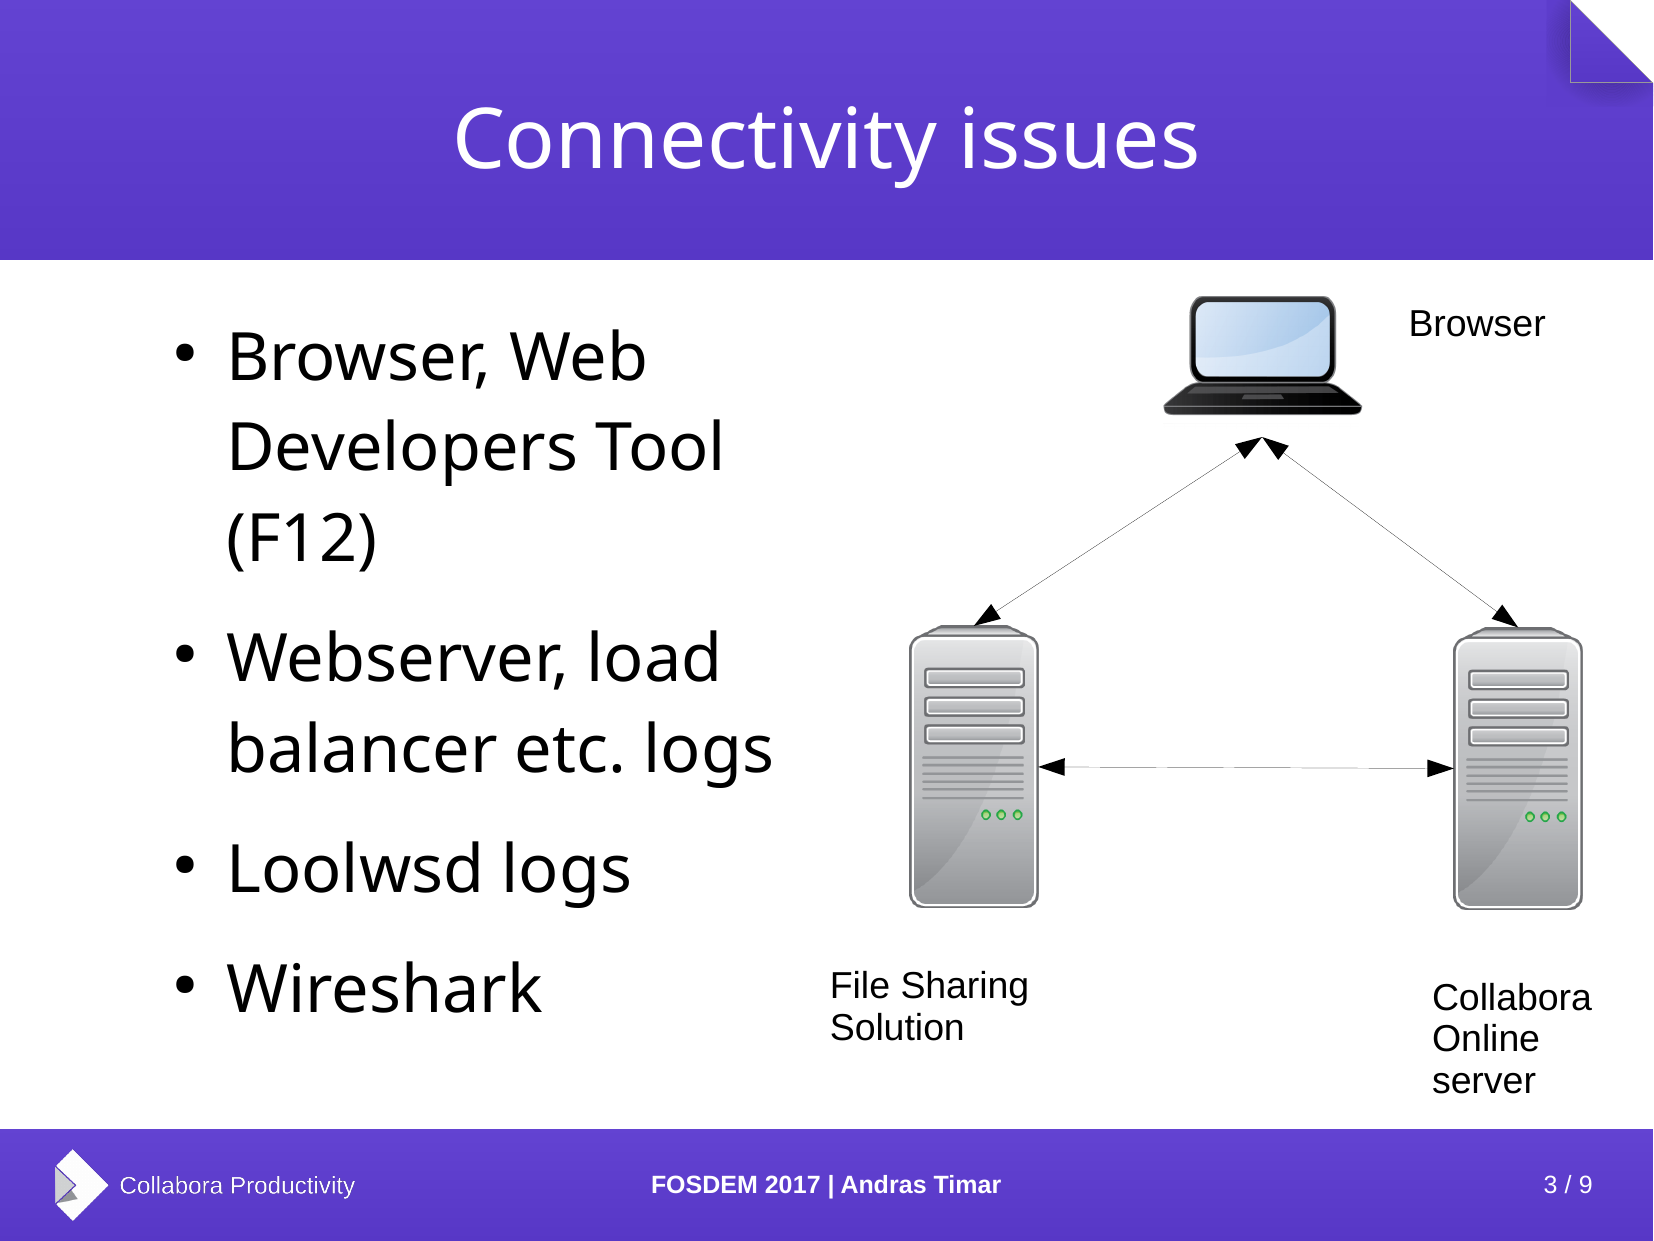

# Connectivity issues
Browser
Browser, Web Developers Tool (F12)
Webserver, load balancer etc. logs
Loolwsd logs
Wireshark
File Sharing Solution
Collabora Online server